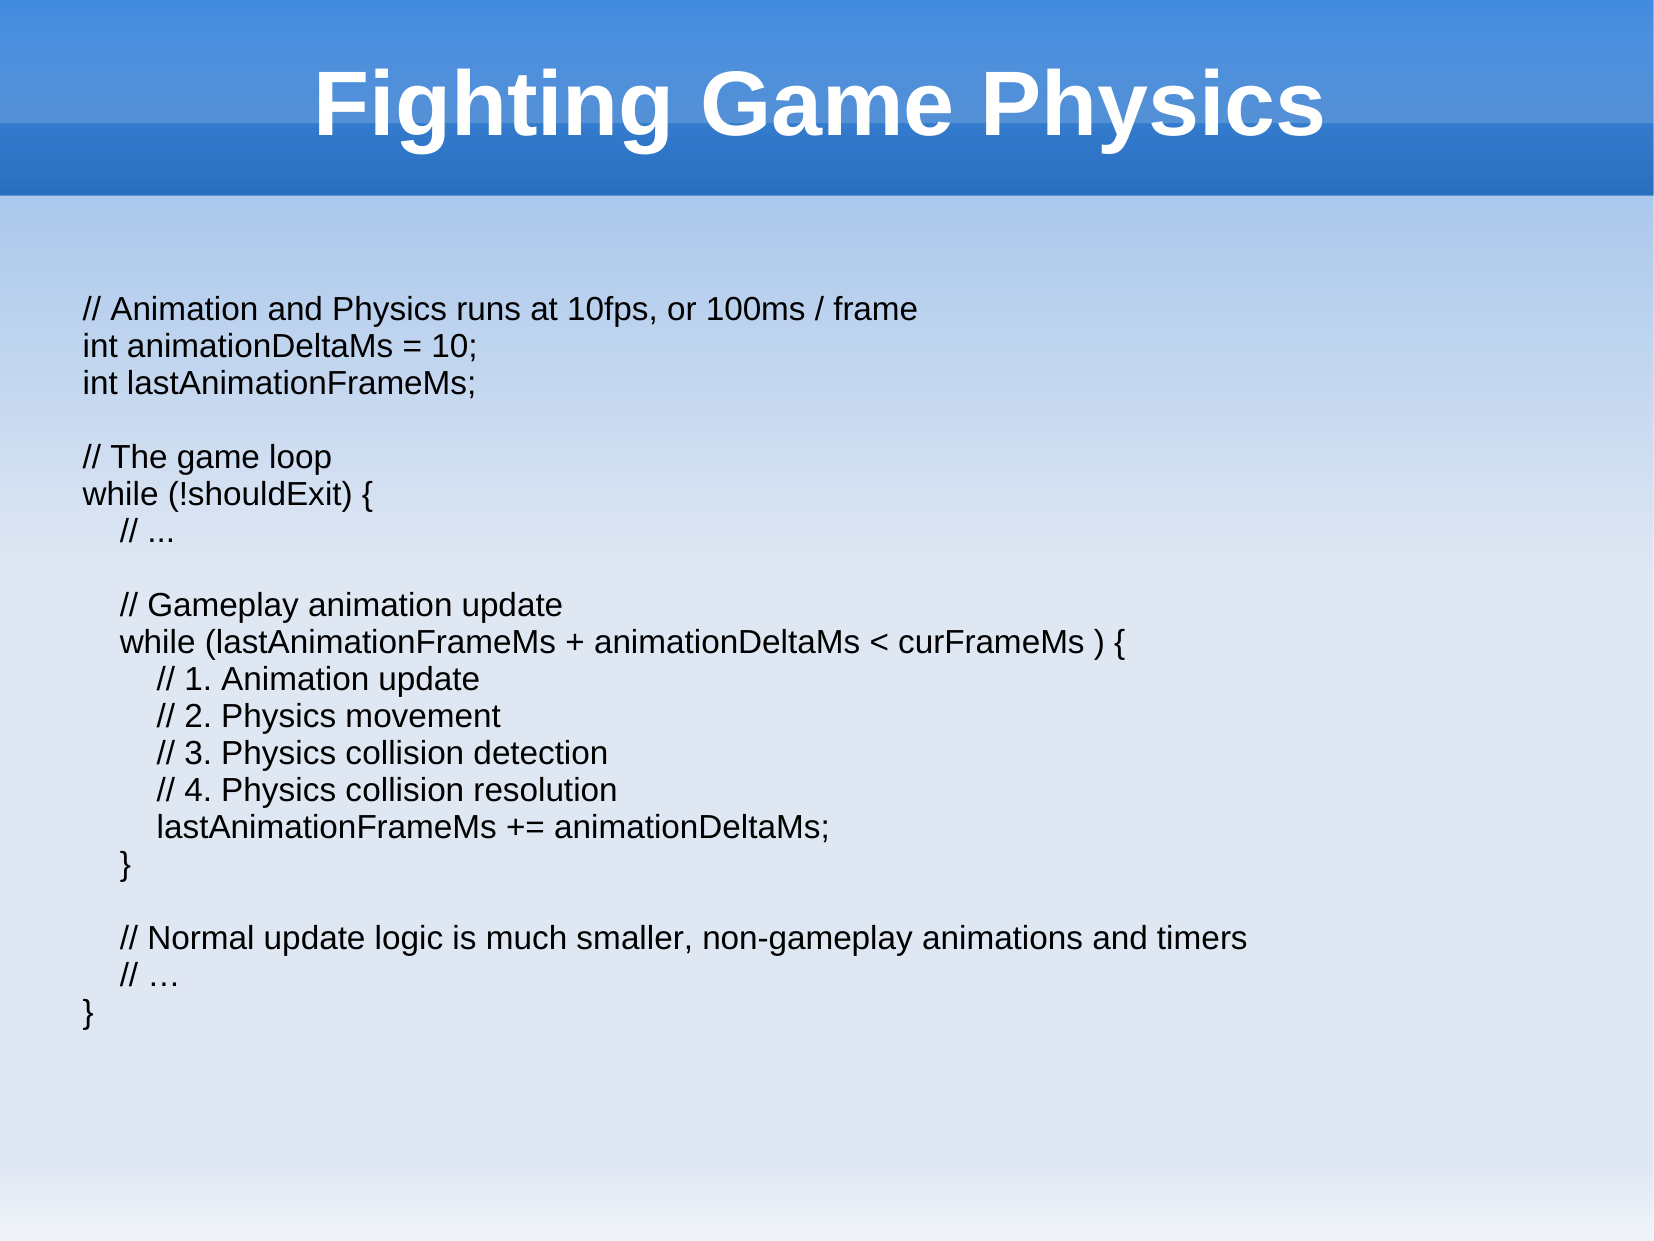

# Fighting Game Physics
// Animation and Physics runs at 10fps, or 100ms / frame
int animationDeltaMs = 10;
int lastAnimationFrameMs;
// The game loop
while (!shouldExit) {
 // ...
 // Gameplay animation update
 while (lastAnimationFrameMs + animationDeltaMs < curFrameMs ) {
 // 1. Animation update
 // 2. Physics movement
 // 3. Physics collision detection
 // 4. Physics collision resolution
 lastAnimationFrameMs += animationDeltaMs;
 }
 // Normal update logic is much smaller, non-gameplay animations and timers
 // …
}